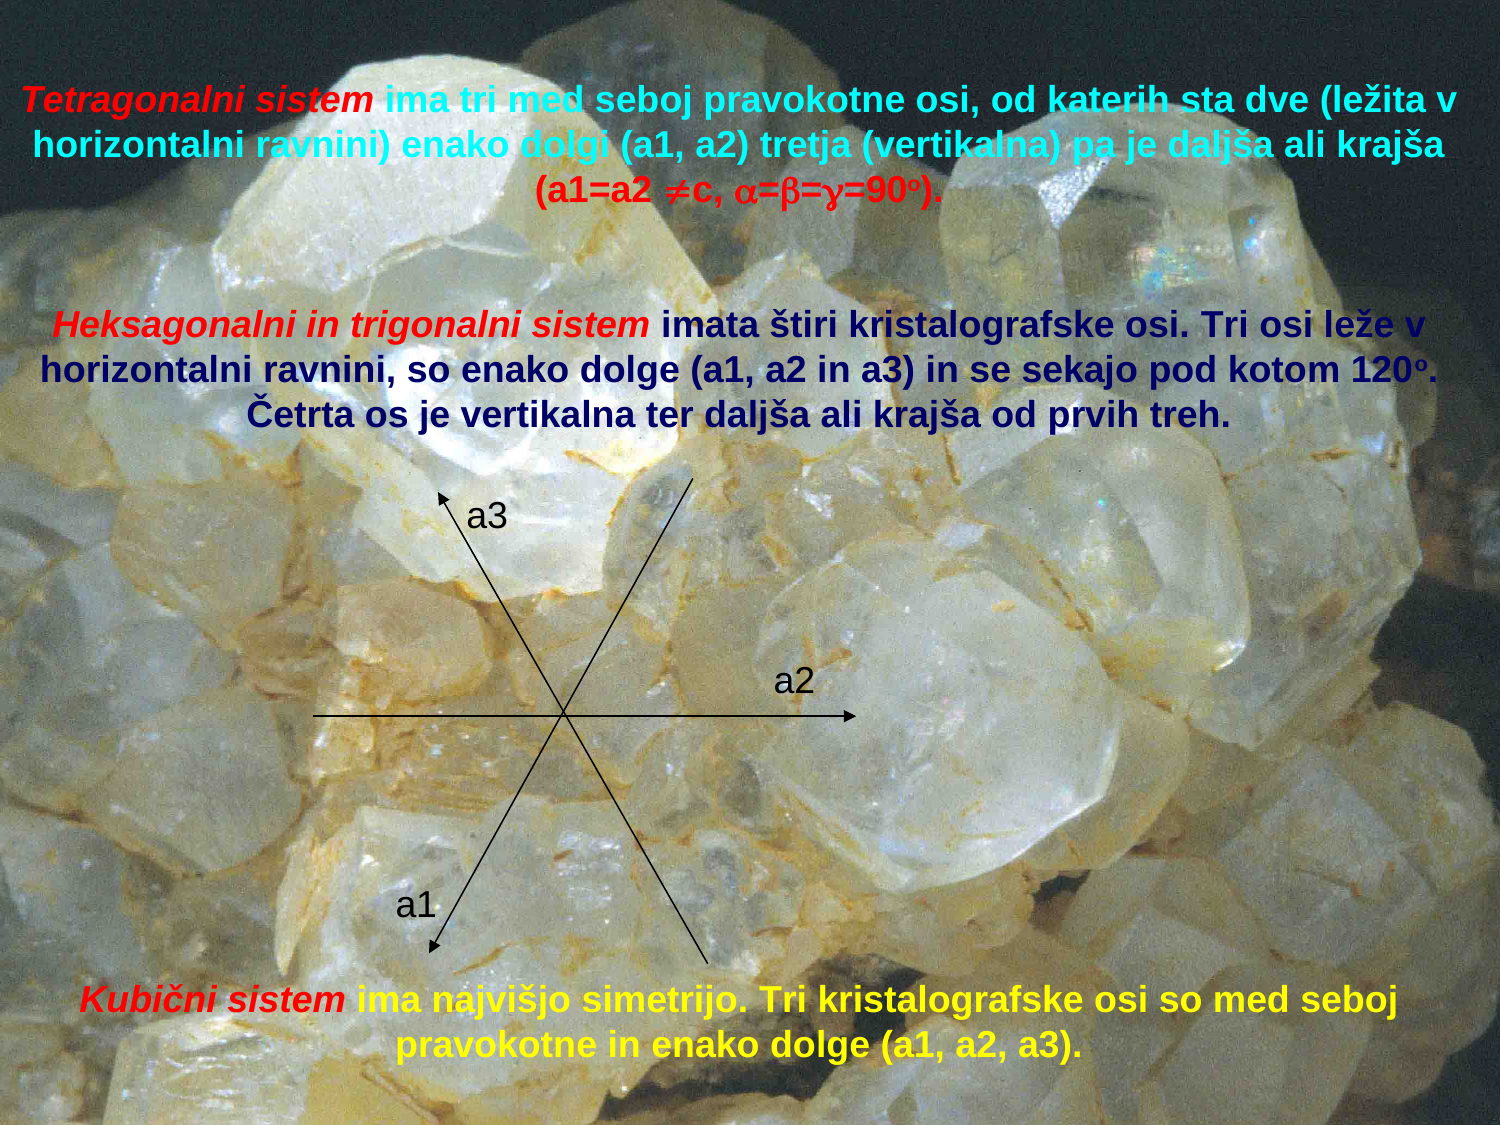

Tetragonalni sistem ima tri med seboj pravokotne osi, od katerih sta dve (ležita v horizontalni ravnini) enako dolgi (a1, a2) tretja (vertikalna) pa je daljša ali krajša (a1=a2 c, ===90o).
Heksagonalni in trigonalni sistem imata štiri kristalografske osi. Tri osi leže v horizontalni ravnini, so enako dolge (a1, a2 in a3) in se sekajo pod kotom 120o. Četrta os je vertikalna ter daljša ali krajša od prvih treh.
Kubični sistem ima najvišjo simetrijo. Tri kristalografske osi so med seboj pravokotne in enako dolge (a1, a2, a3).
a3
a2
a1